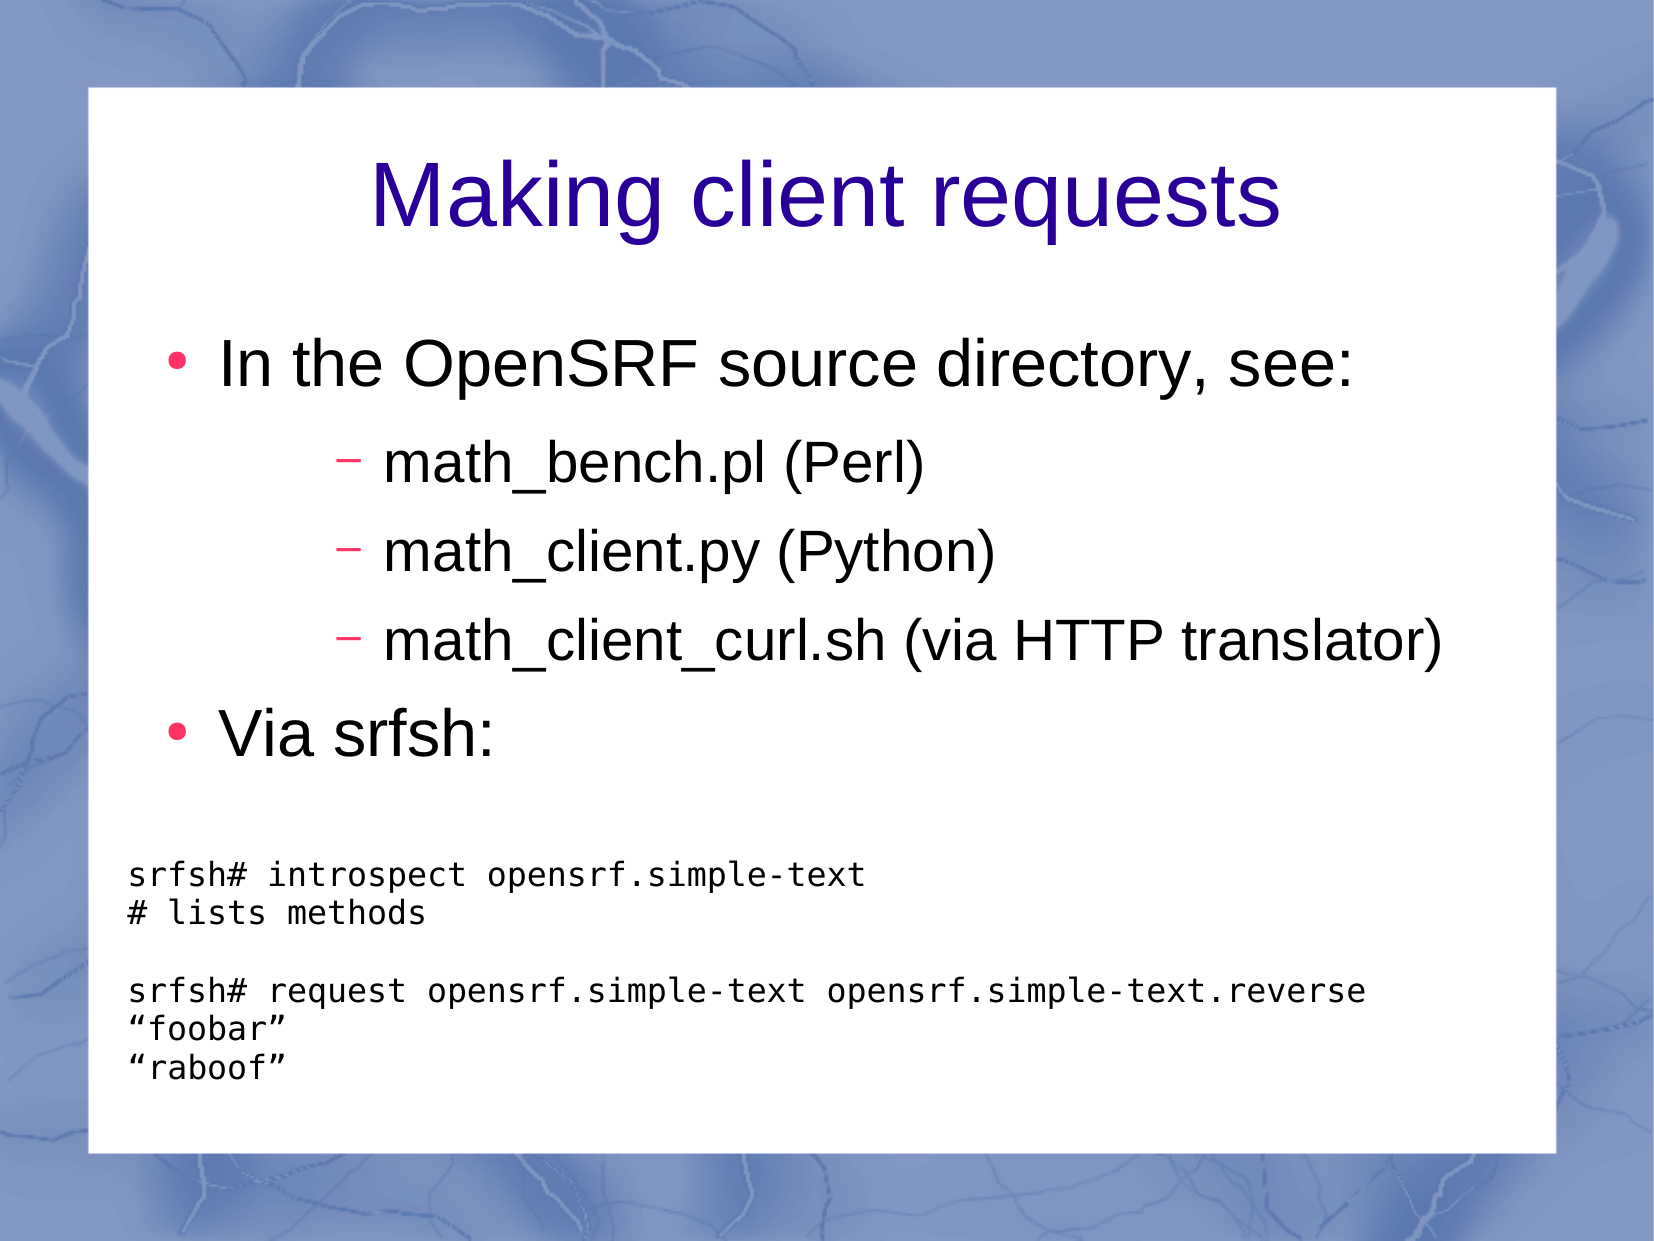

# Making client requests
In the OpenSRF source directory, see:
math_bench.pl (Perl)
math_client.py (Python)
math_client_curl.sh (via HTTP translator)
Via srfsh:
srfsh# introspect opensrf.simple-text
# lists methods
srfsh# request opensrf.simple-text opensrf.simple-text.reverse “foobar”
“raboof”